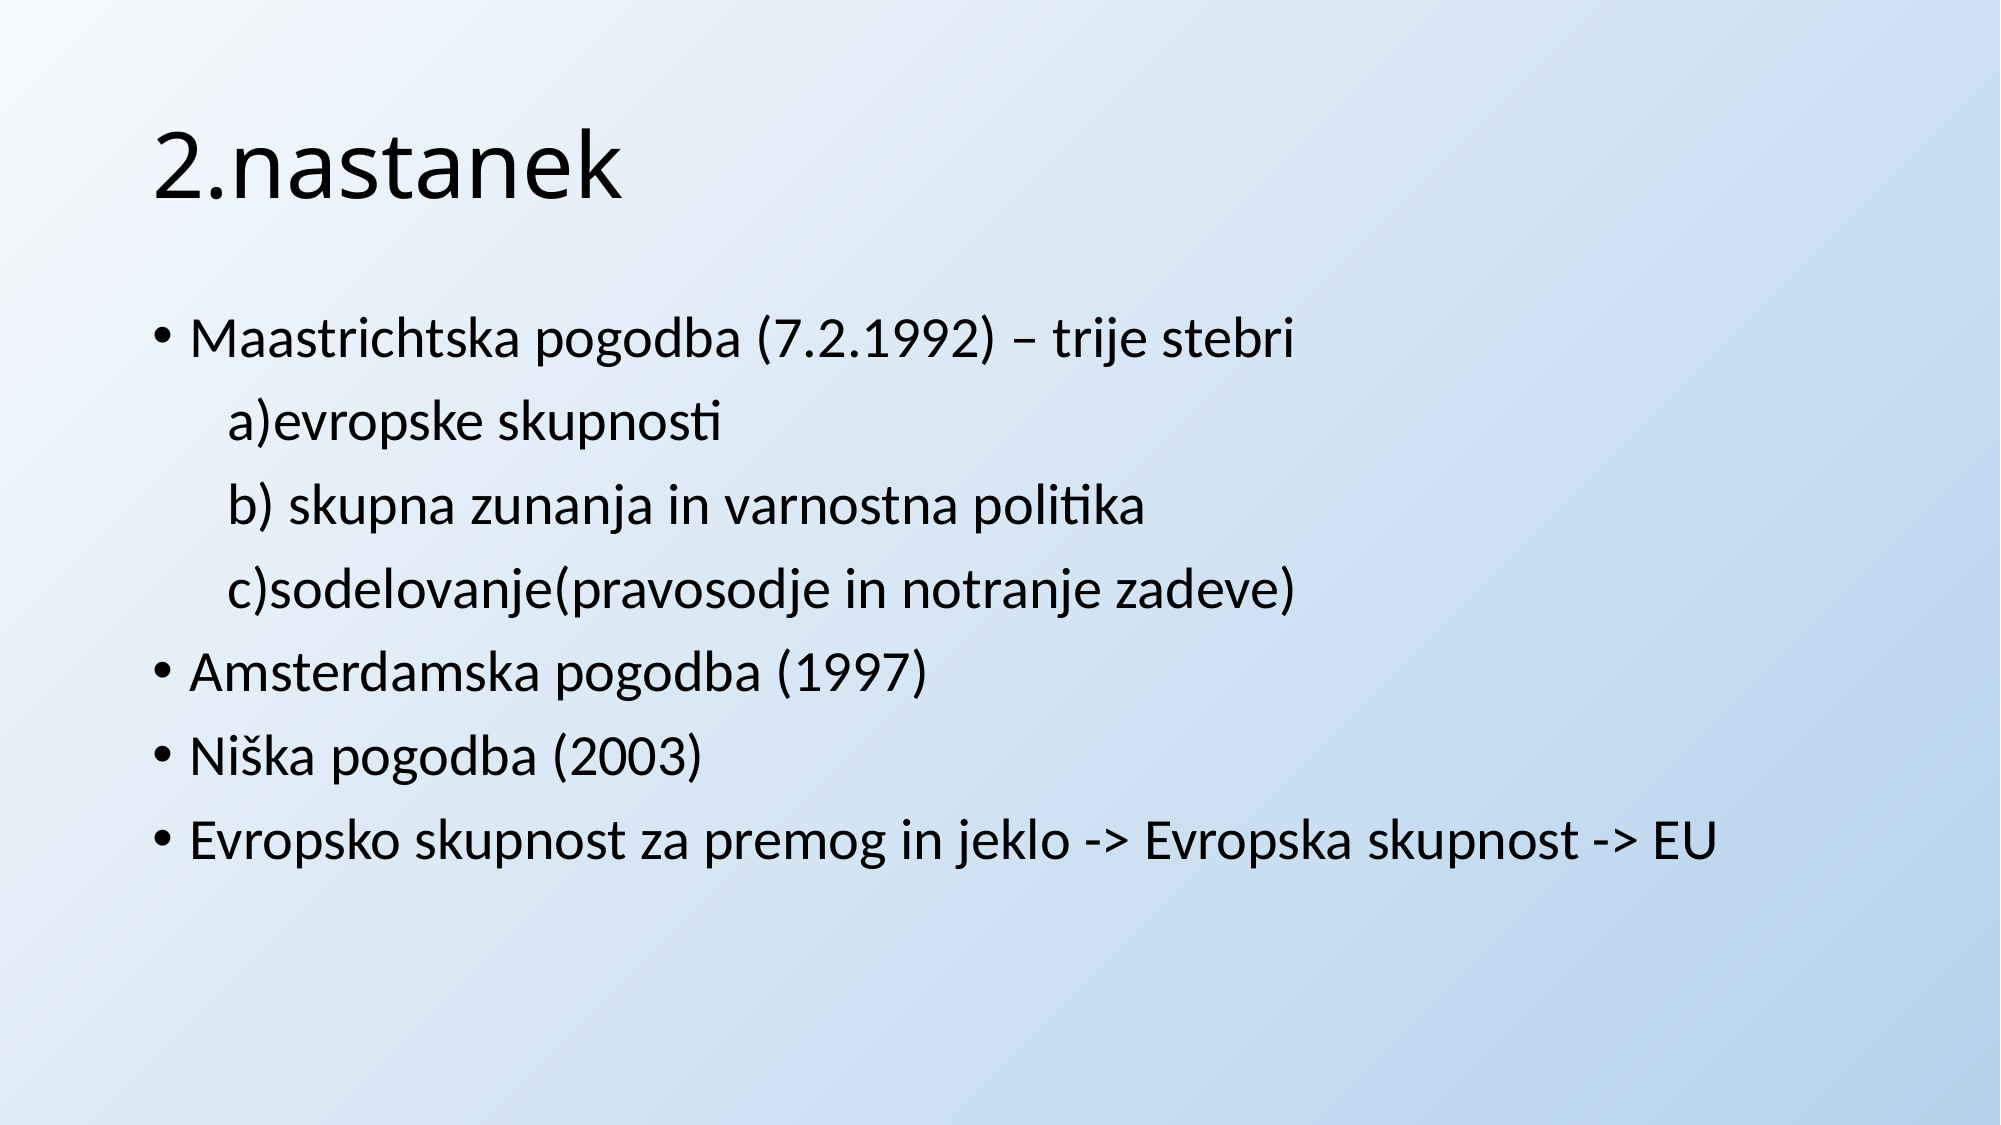

# 2.nastanek
Maastrichtska pogodba (7.2.1992) – trije stebri
	a)evropske skupnosti
	b) skupna zunanja in varnostna politika
	c)sodelovanje(pravosodje in notranje zadeve)
Amsterdamska pogodba (1997)
Niška pogodba (2003)
Evropsko skupnost za premog in jeklo -> Evropska skupnost -> EU